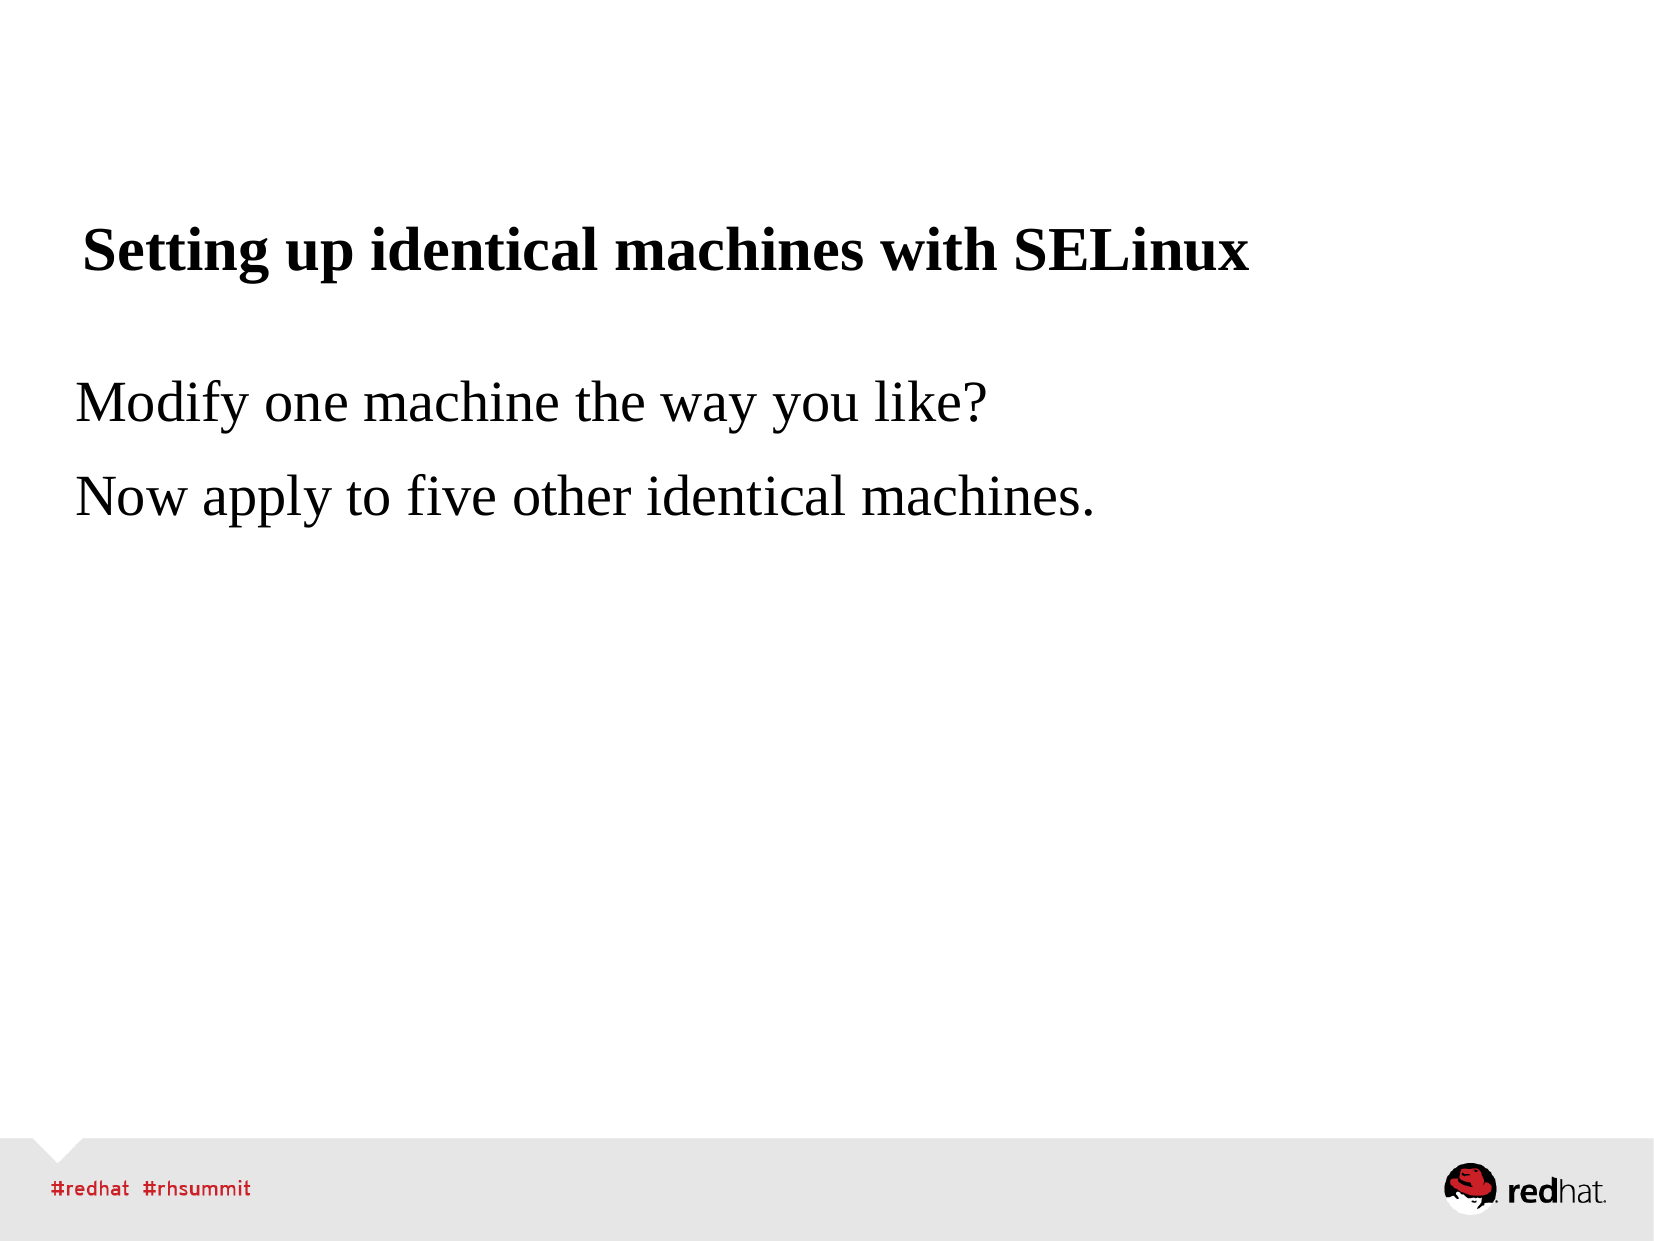

# Setting up identical machines with SELinux
Modify one machine the way you like?
Now apply to five other identical machines.